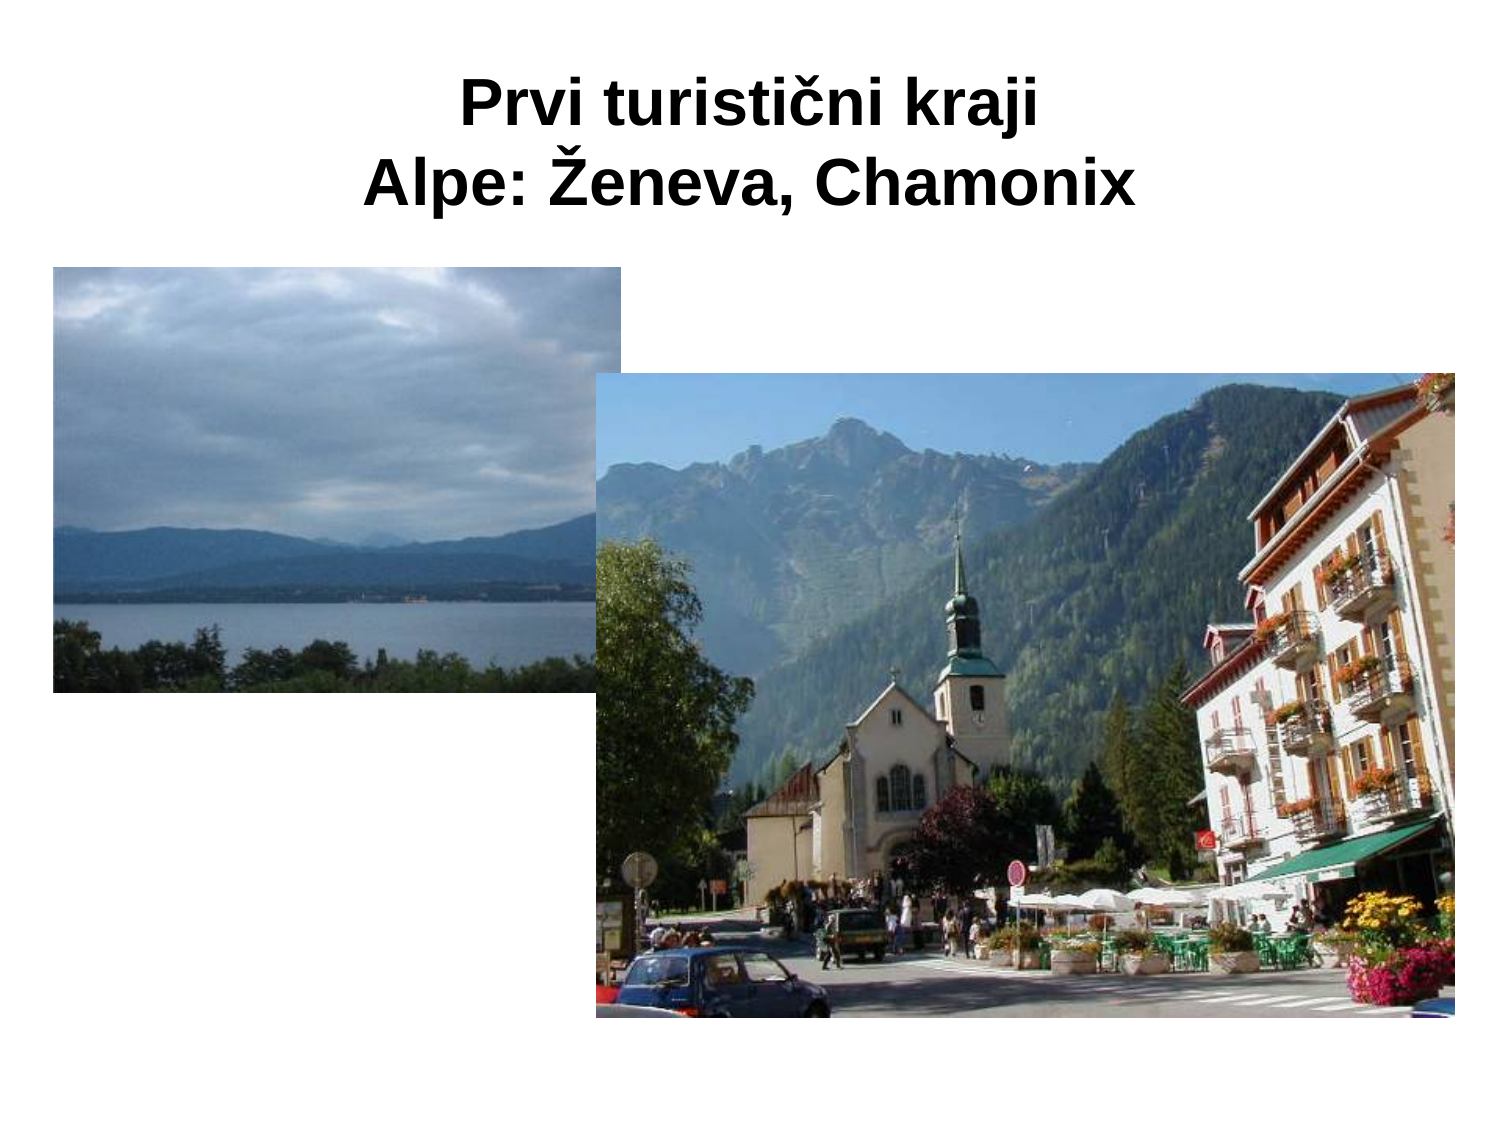

# Prvi turistični kraji Alpe: Ženeva, Chamonix